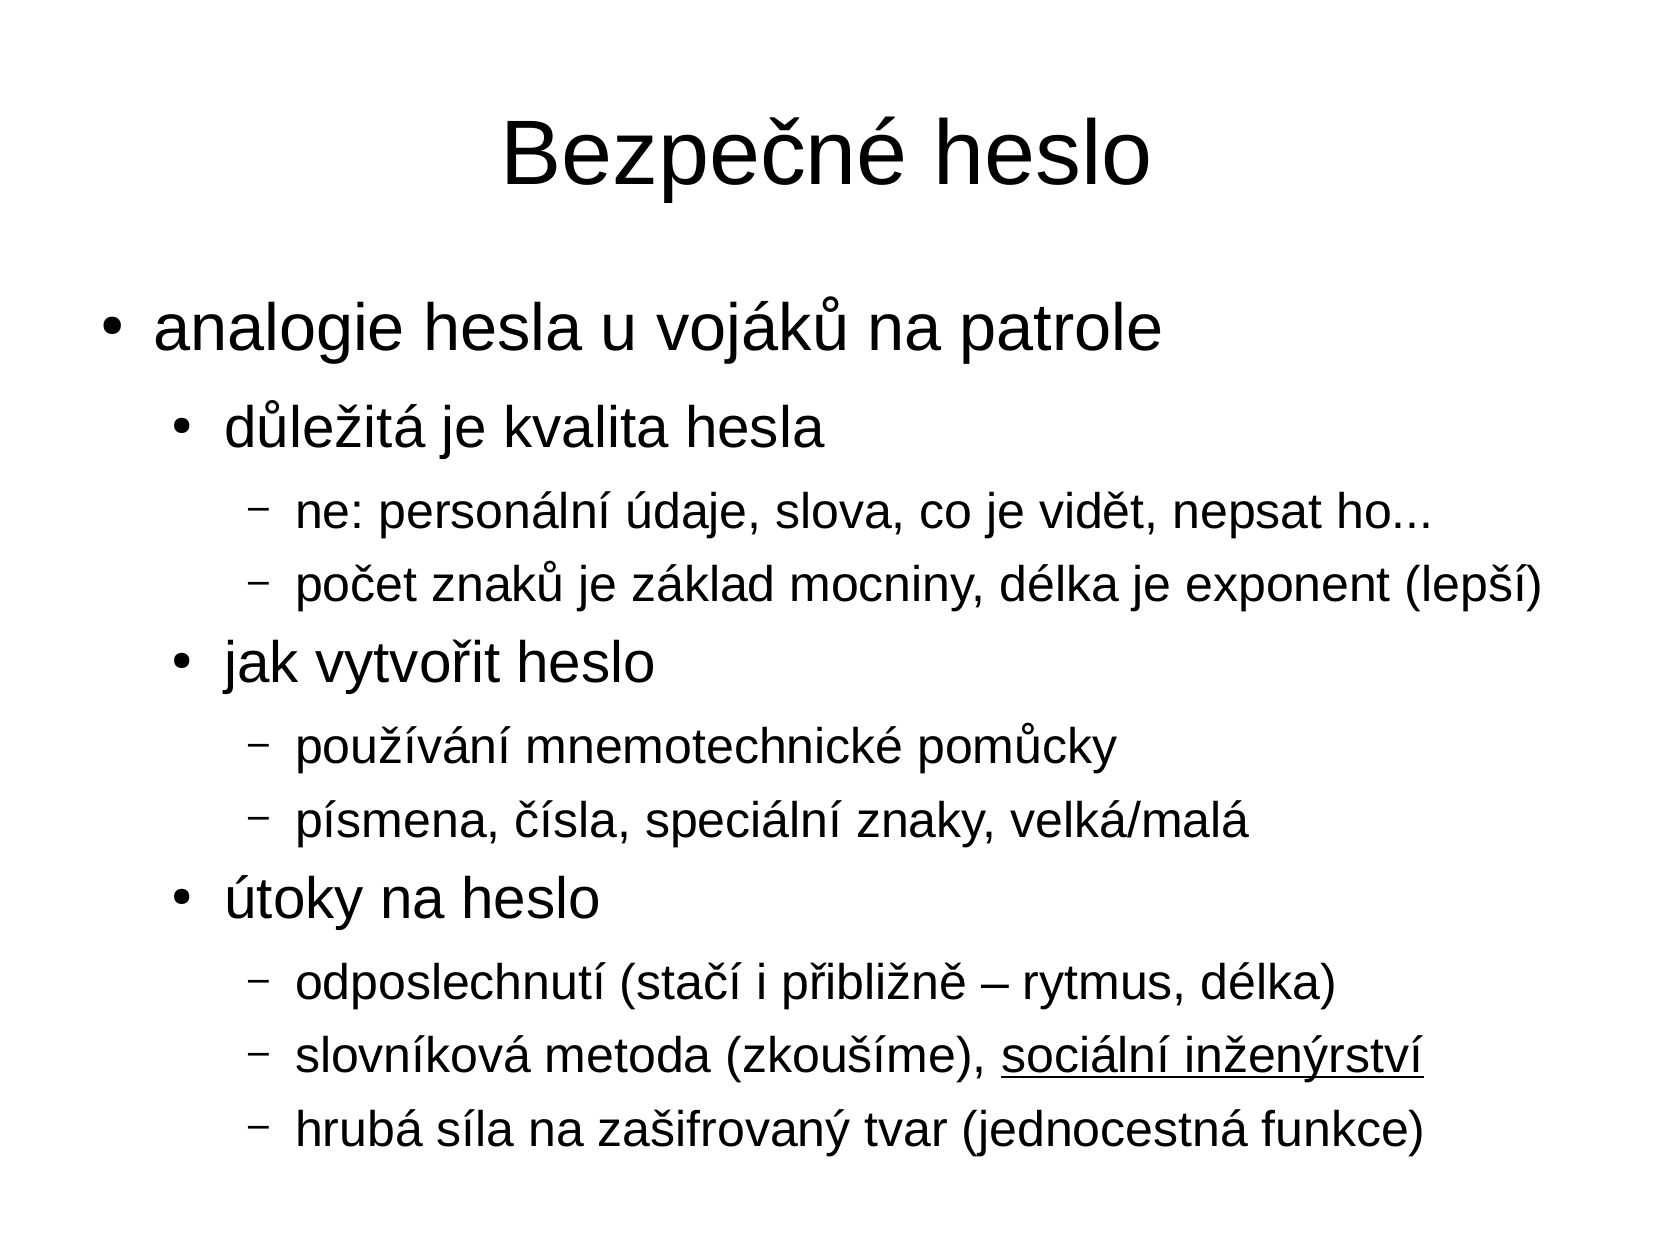

# Bezpečné heslo
analogie hesla u vojáků na patrole
důležitá je kvalita hesla
ne: personální údaje, slova, co je vidět, nepsat ho...
počet znaků je základ mocniny, délka je exponent (lepší)
jak vytvořit heslo
používání mnemotechnické pomůcky
písmena, čísla, speciální znaky, velká/malá
útoky na heslo
odposlechnutí (stačí i přibližně – rytmus, délka)
slovníková metoda (zkoušíme), sociální inženýrství
hrubá síla na zašifrovaný tvar (jednocestná funkce)